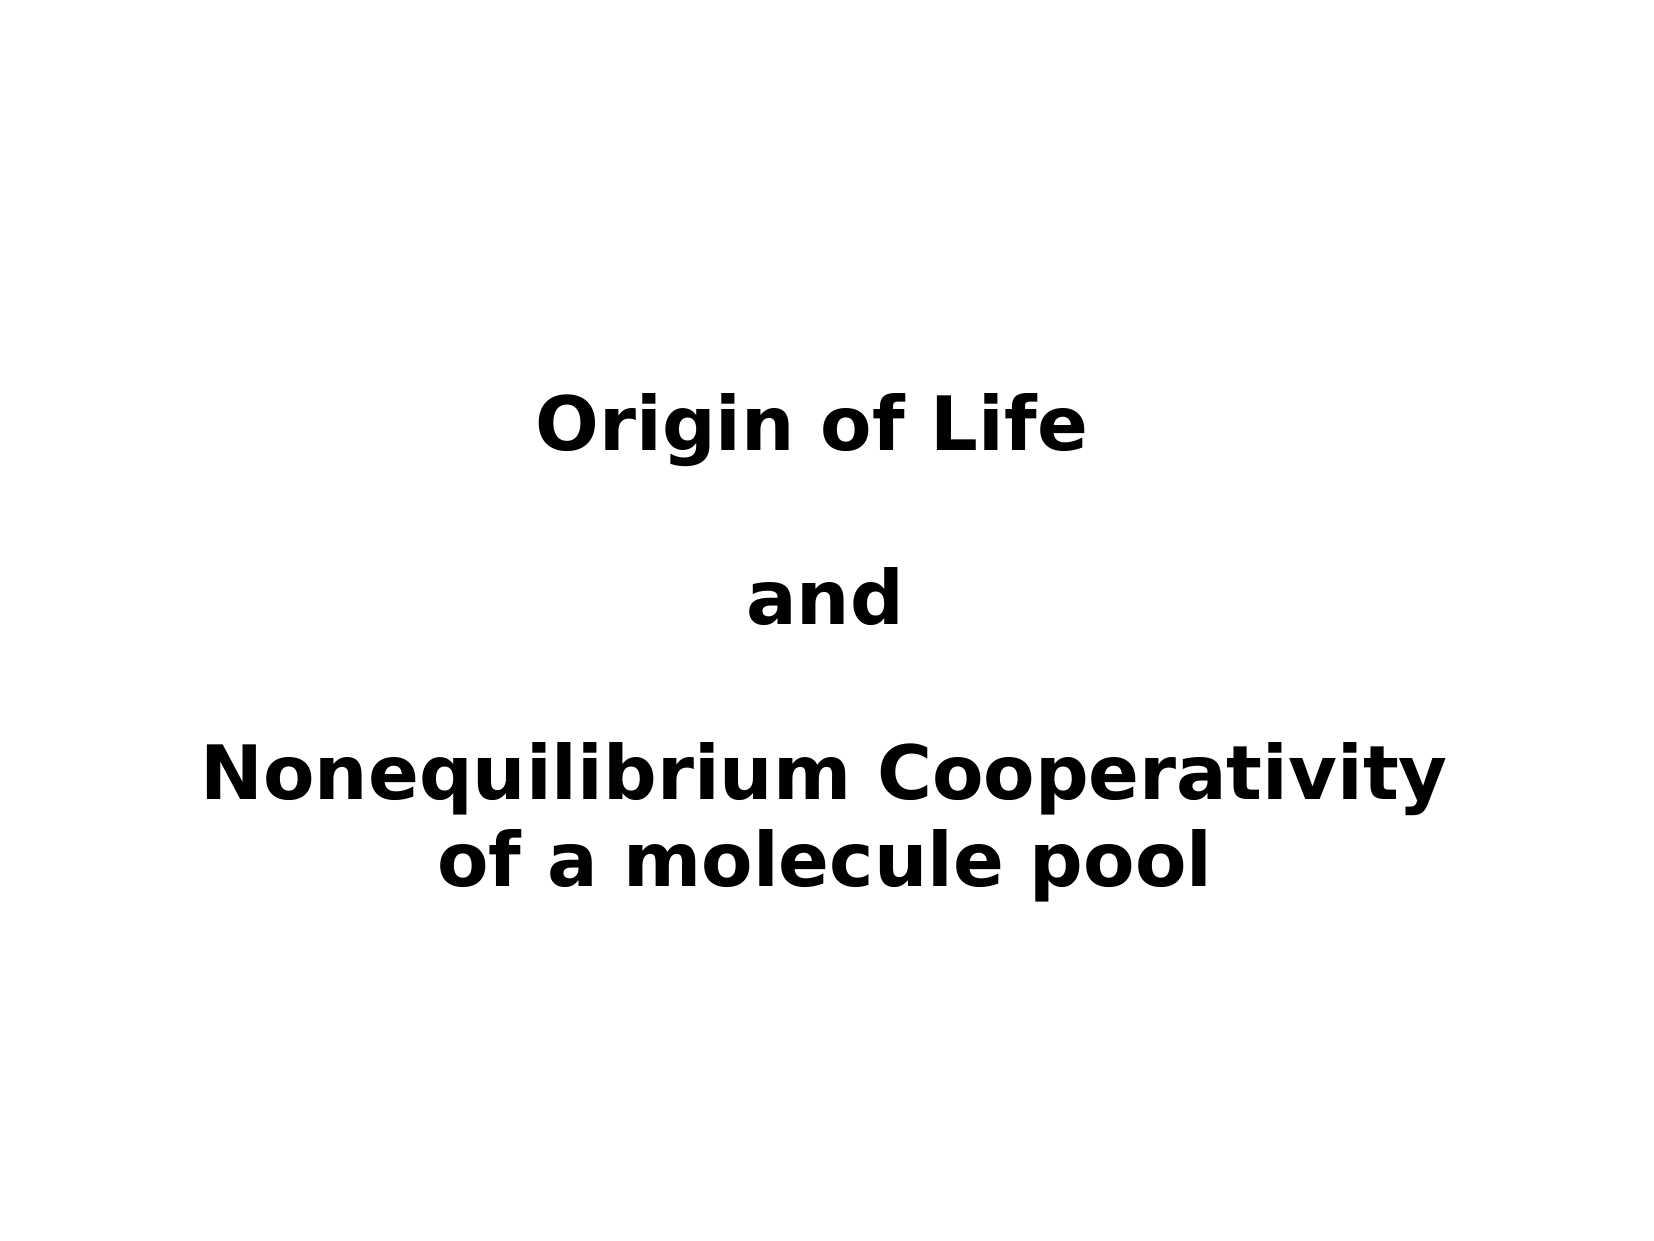

# Origin of Life and Nonequilibrium Cooperativity of a molecule pool